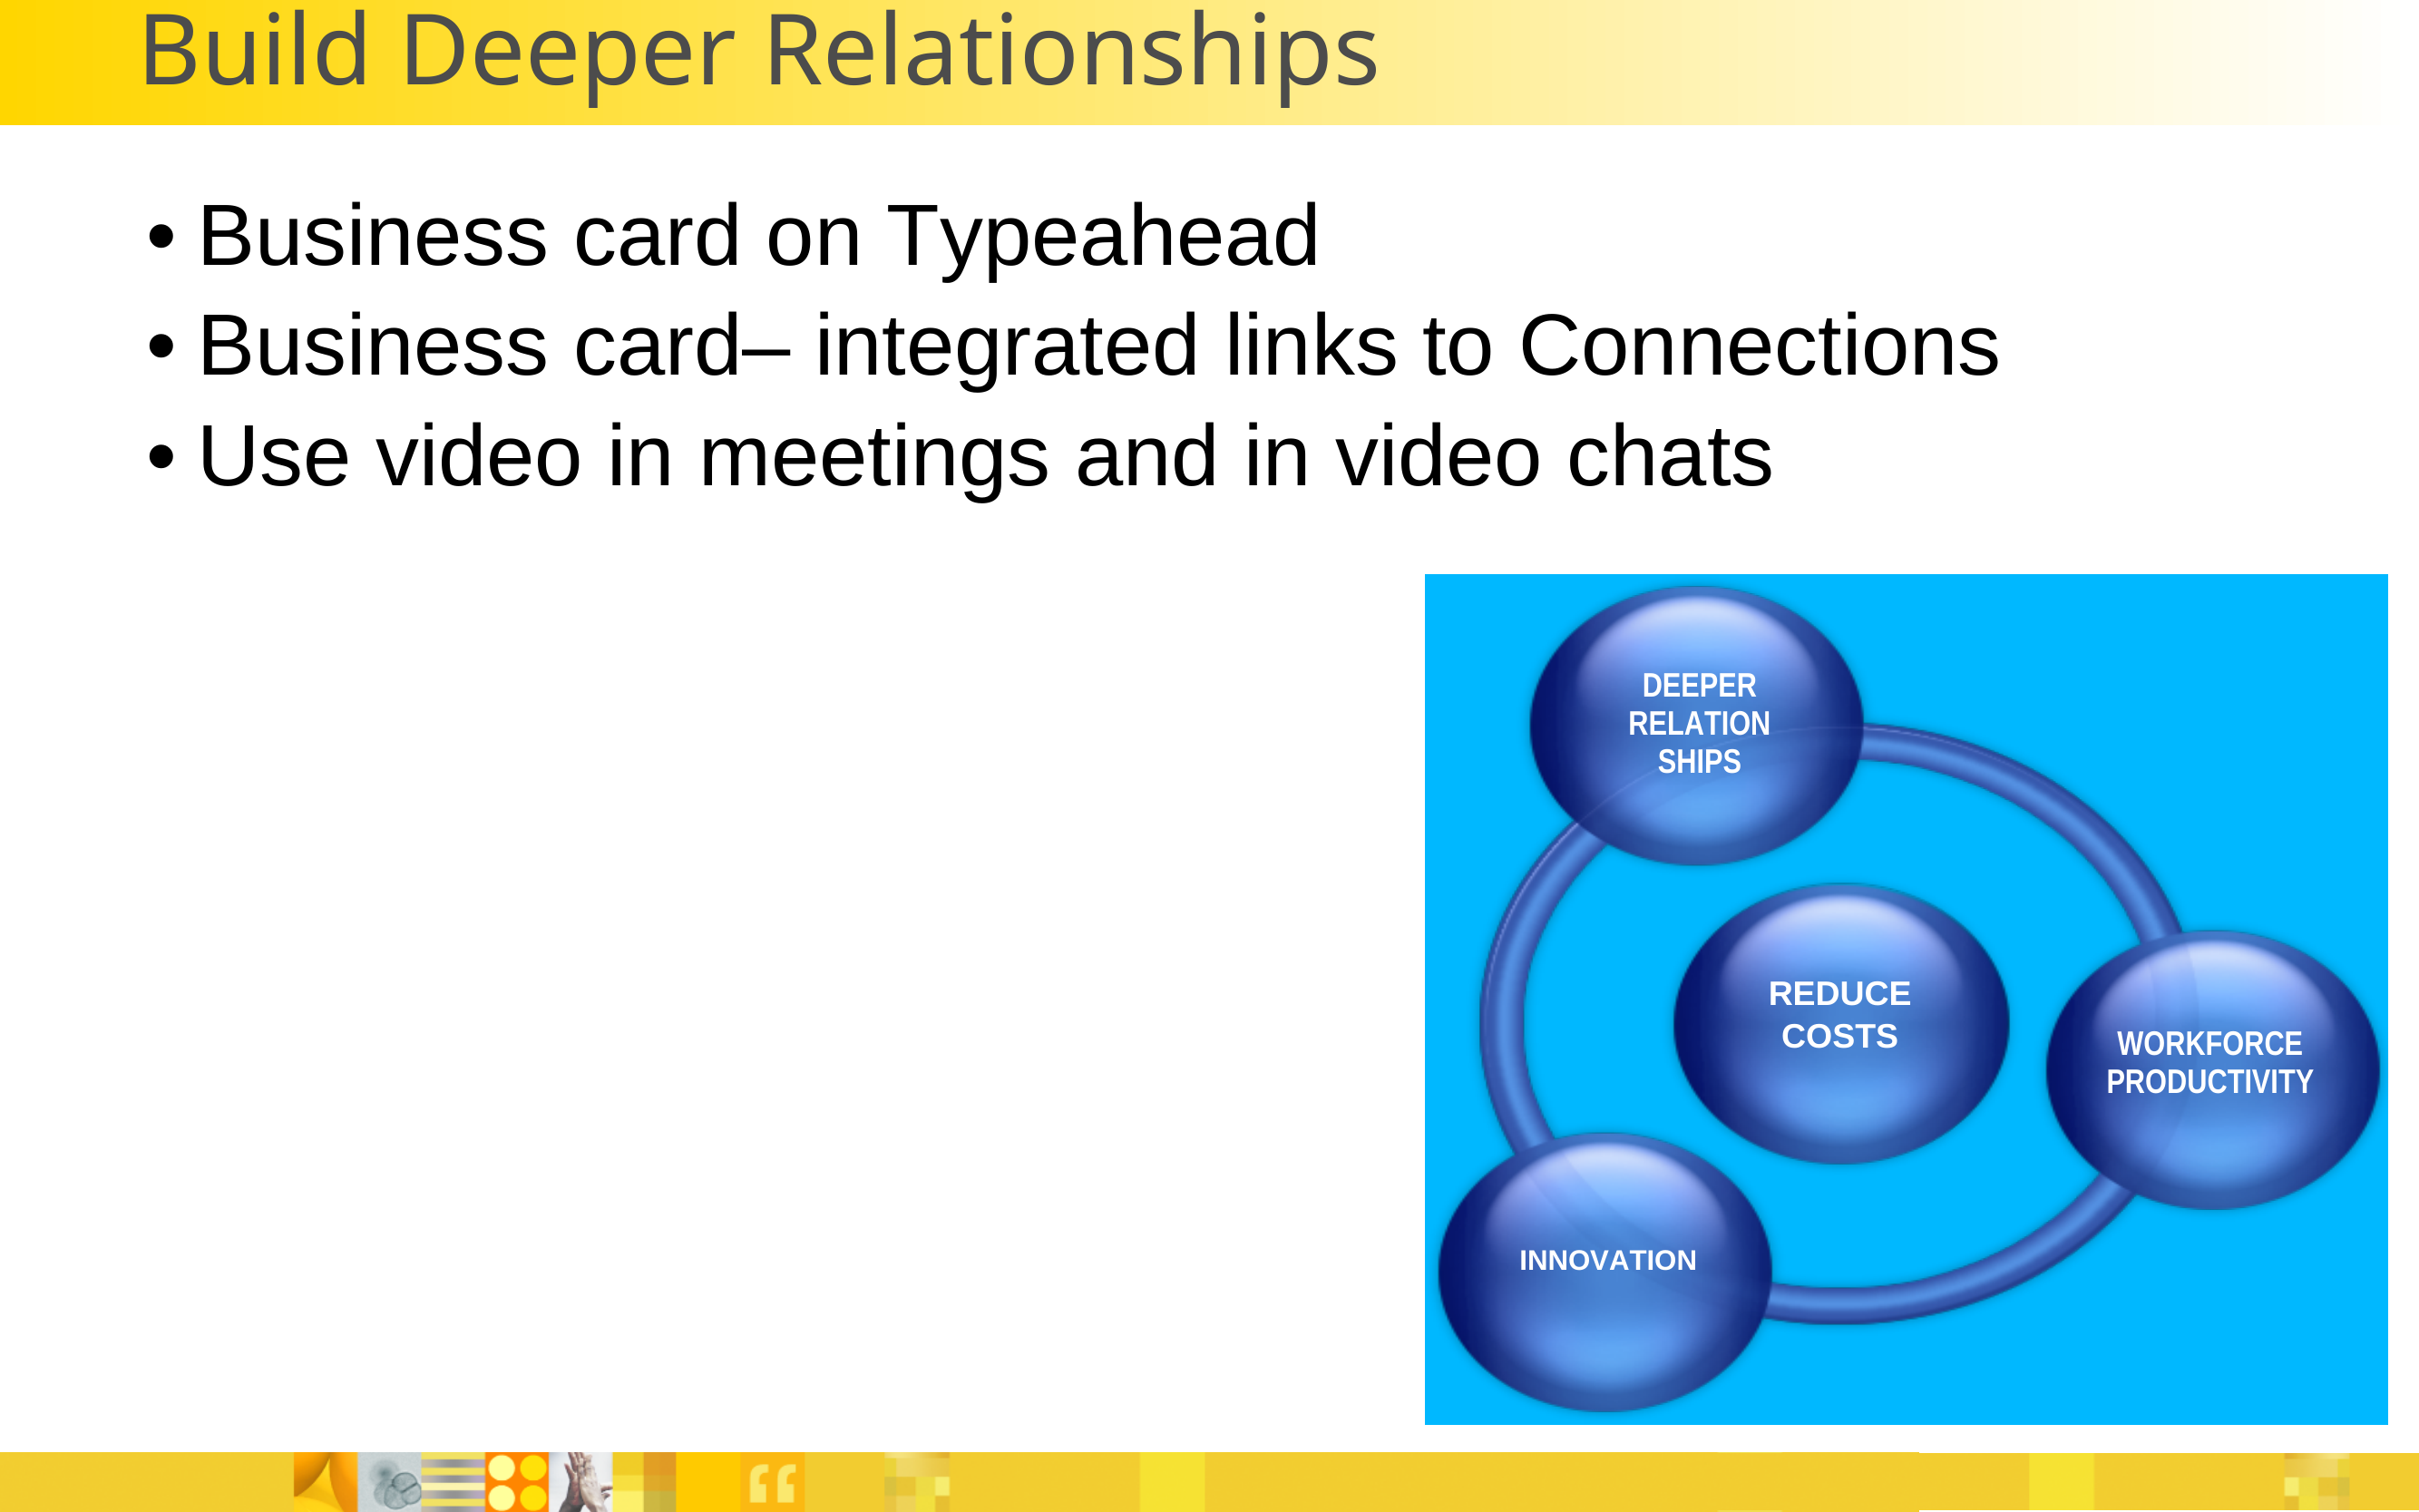

# Build Deeper Relationships
Business card on Typeahead
Business card– integrated links to Connections
Use video in meetings and in video chats
DEEPER
RELATIONSHIPS
REDUCE
COSTS
WORKFORCE
PRODUCTIVITY
INNOVATION